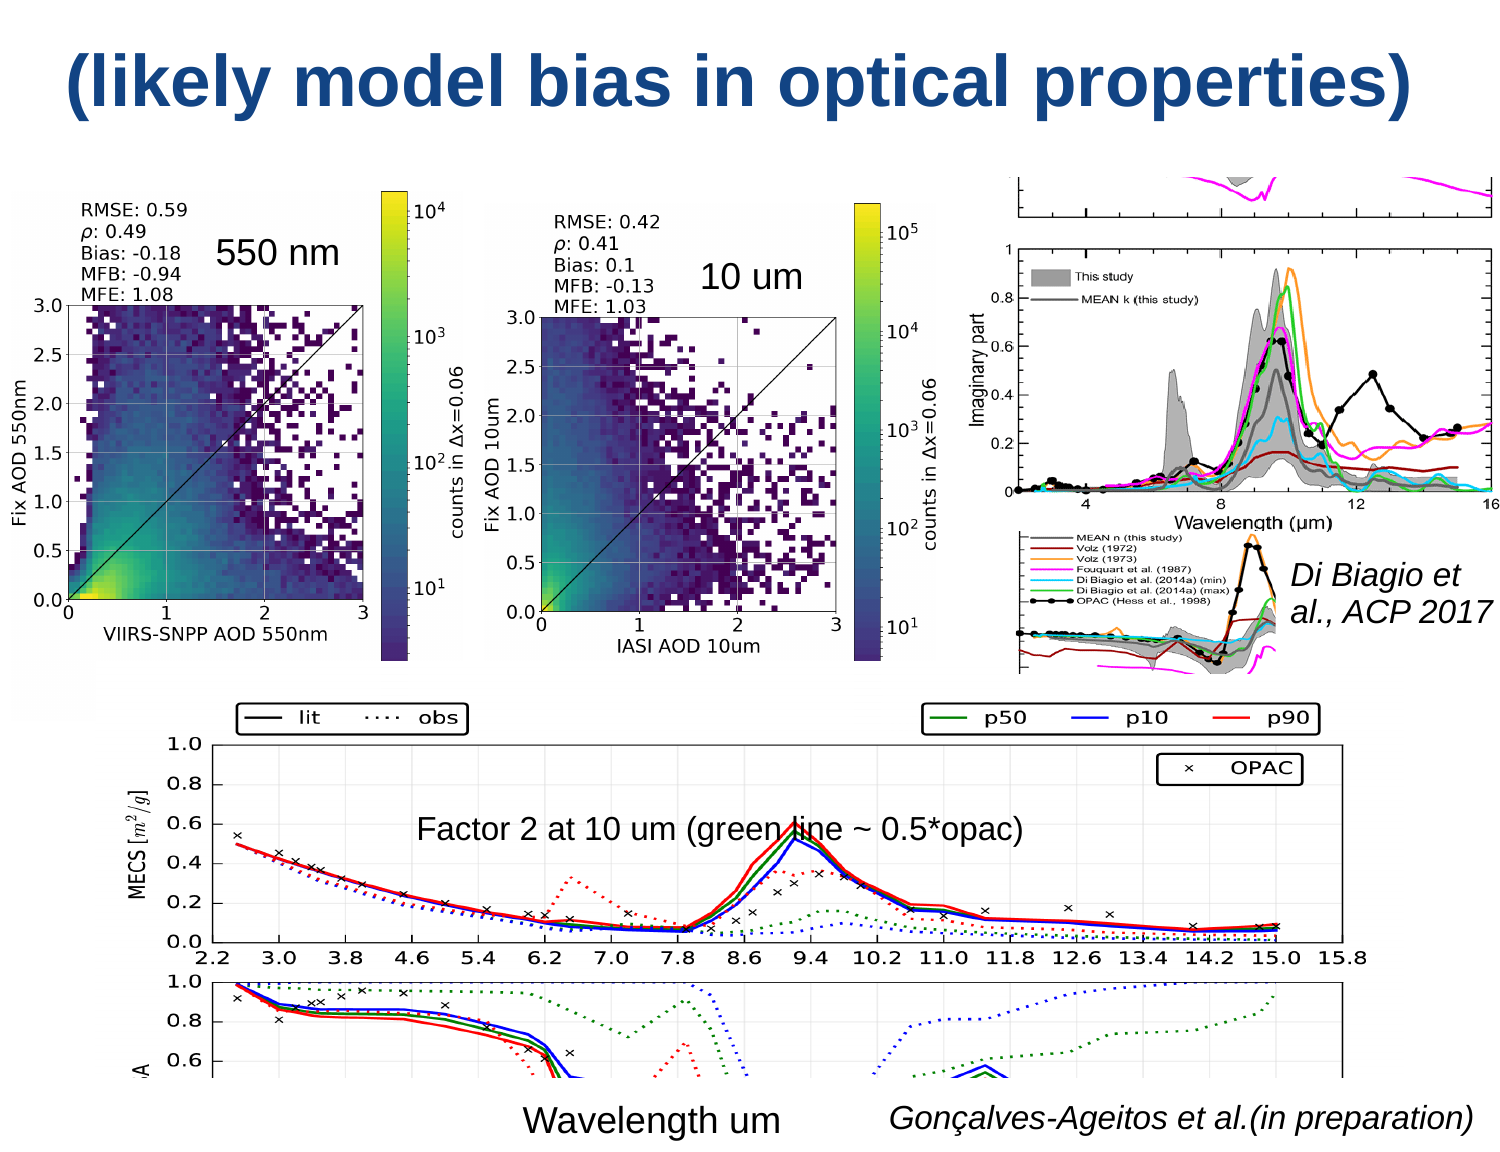

(likely model bias in optical properties)
550 nm
10 um
Di Biagio et al., ACP 2017
Factor 2 at 10 um (green line ~ 0.5*opac)
Gonçalves-Ageitos et al.(in preparation)
Wavelength um